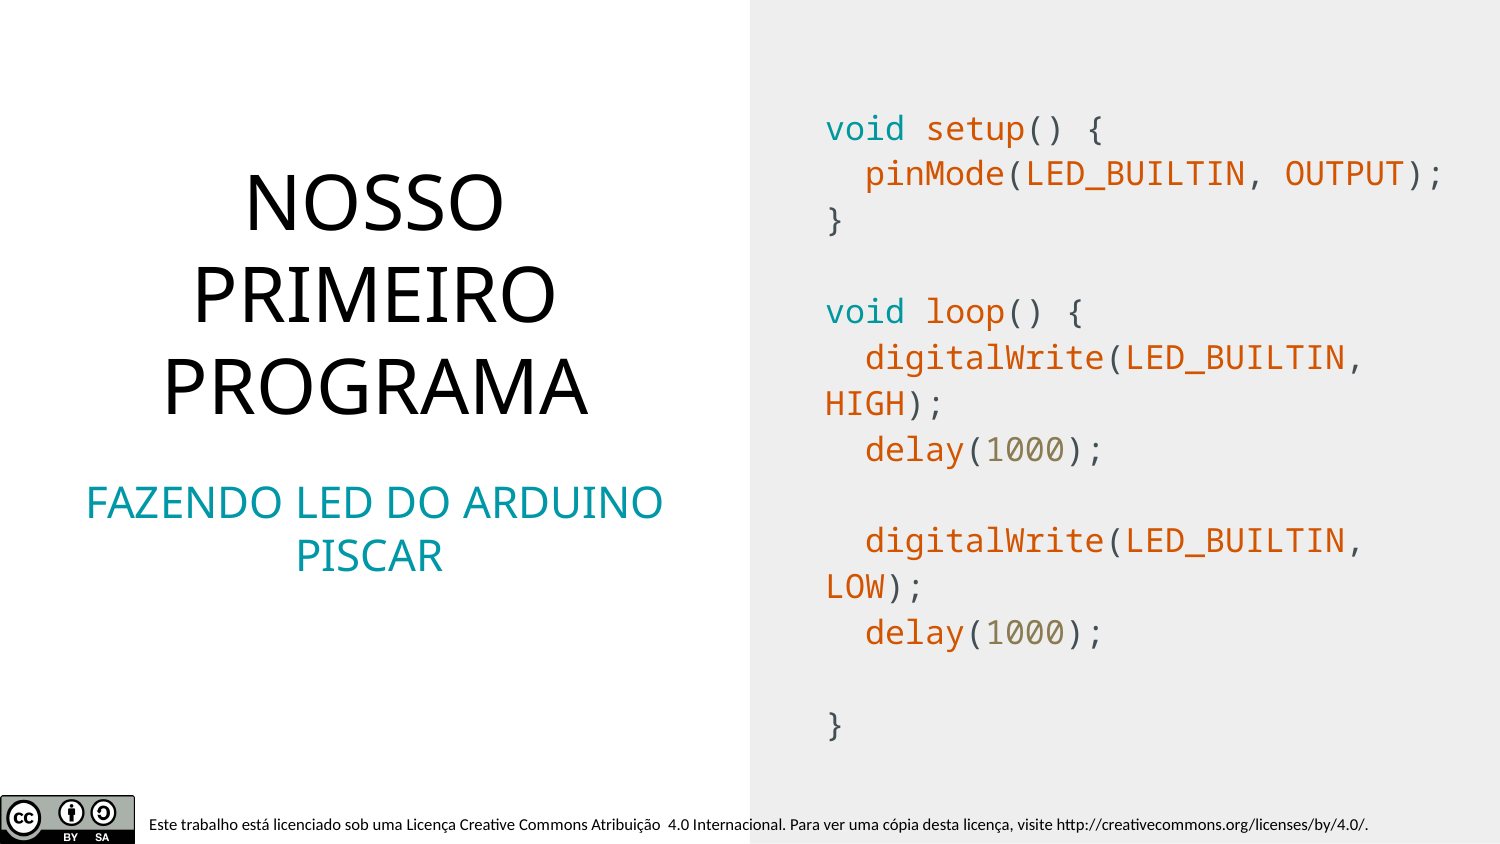

void setup() {
 pinMode(LED_BUILTIN, OUTPUT);
}
void loop() {
 digitalWrite(LED_BUILTIN, HIGH);
 delay(1000);
 digitalWrite(LED_BUILTIN, LOW);
 delay(1000);
}
# NOSSO PRIMEIRO PROGRAMA
FAZENDO LED DO ARDUINO PISCAR
Este trabalho está licenciado sob uma Licença Creative Commons Atribuição 4.0 Internacional. Para ver uma cópia desta licença, visite http://creativecommons.org/licenses/by/4.0/.